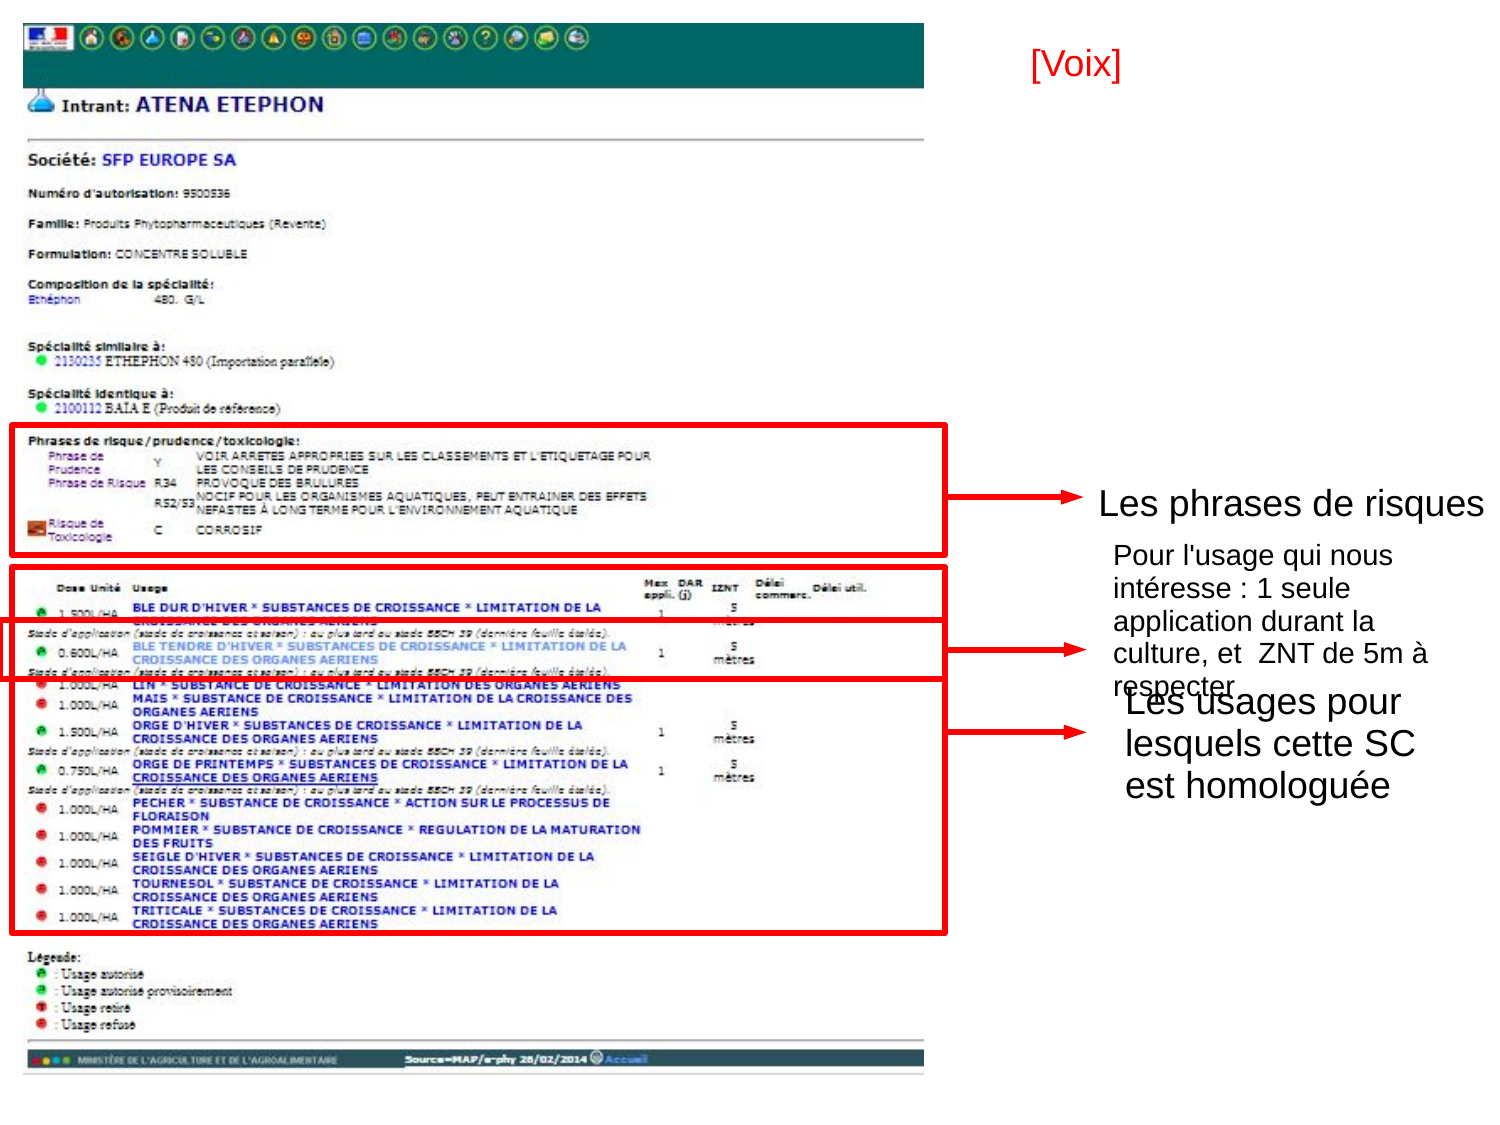

[Voix]
Les phrases de risques
Pour l'usage qui nous intéresse : 1 seule application durant la culture, et ZNT de 5m à respecter
Les usages pour
lesquels cette SC
est homologuée